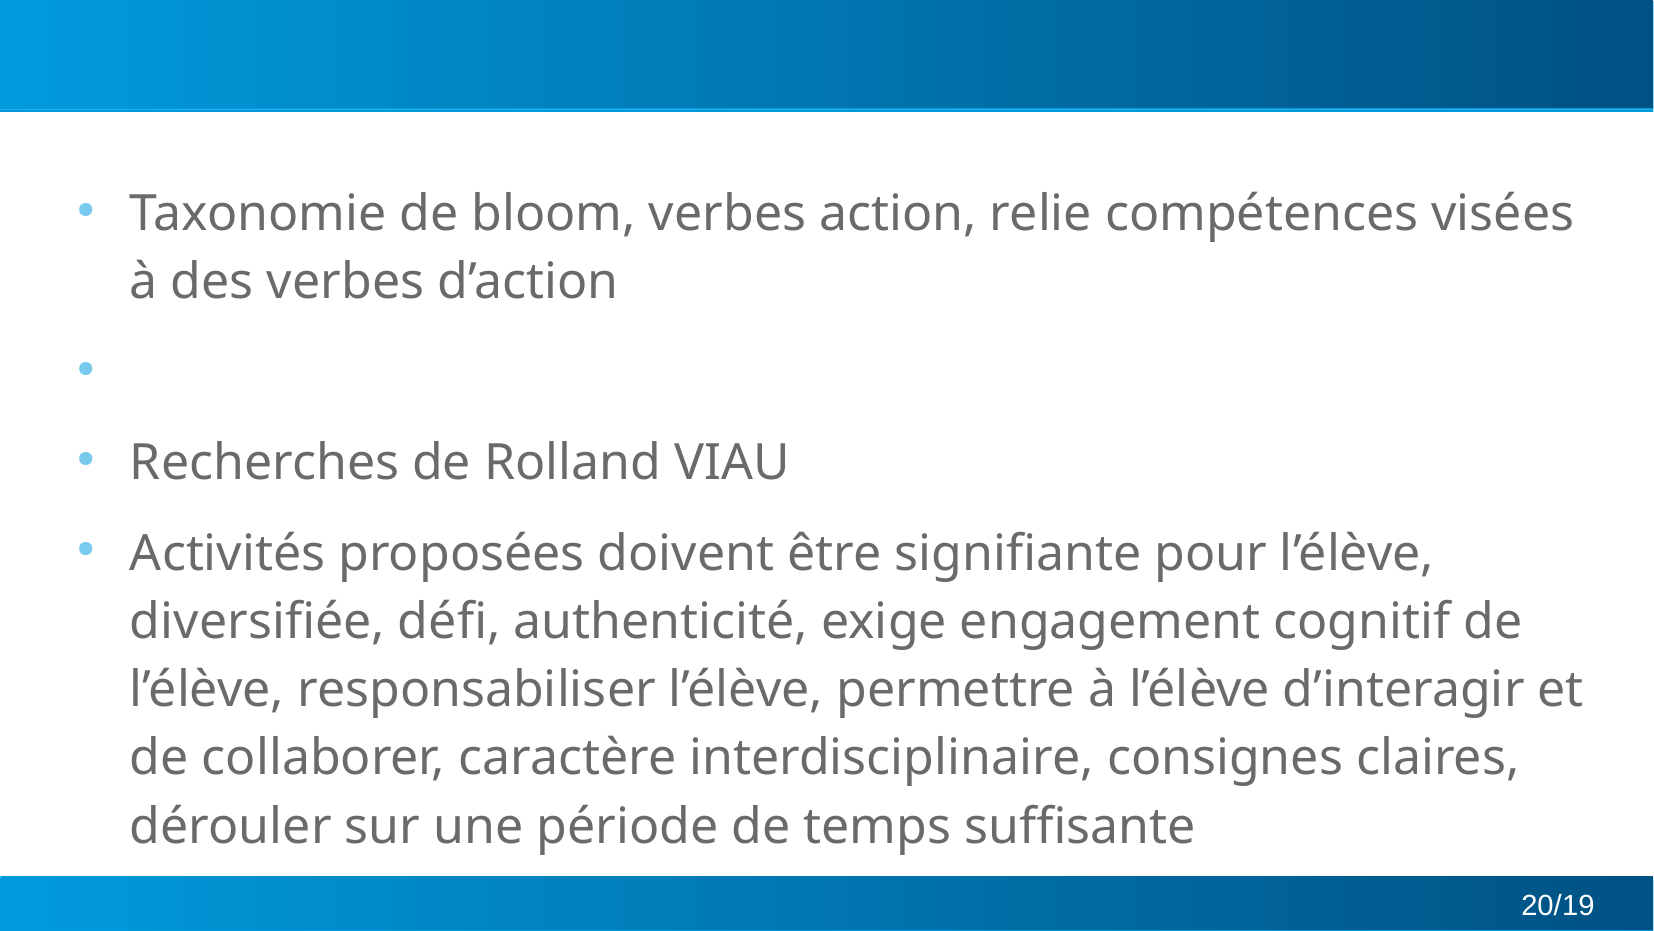

#
Taxonomie de bloom, verbes action, relie compétences visées à des verbes d’action
Recherches de Rolland VIAU
Activités proposées doivent être signifiante pour l’élève, diversifiée, défi, authenticité, exige engagement cognitif de l’élève, responsabiliser l’élève, permettre à l’élève d’interagir et de collaborer, caractère interdisciplinaire, consignes claires, dérouler sur une période de temps suffisante
20